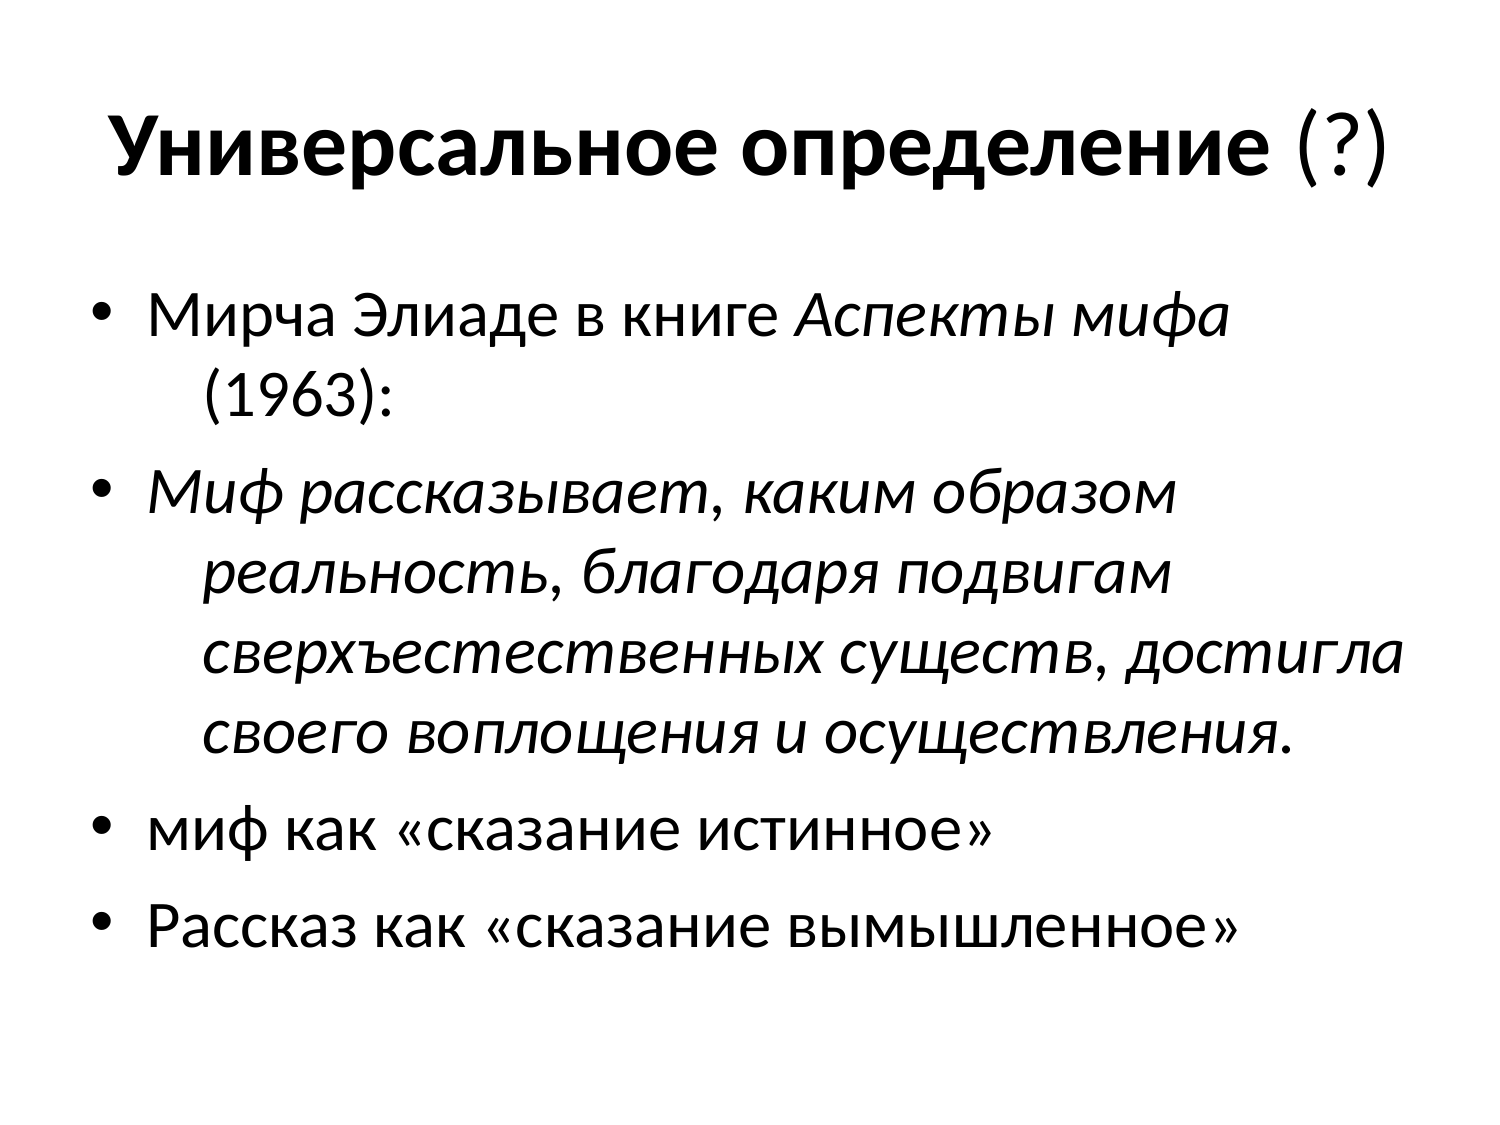

# Универсальное определение (?)
Мирча Элиаде в книге Аспекты мифа (1963):
Миф рассказывает, каким образом реальность, благодаря подвигам сверхъестественных существ, достигла своего воплощения и осуществления.
миф как «сказание истинное»
Рассказ как «сказание вымышленное»